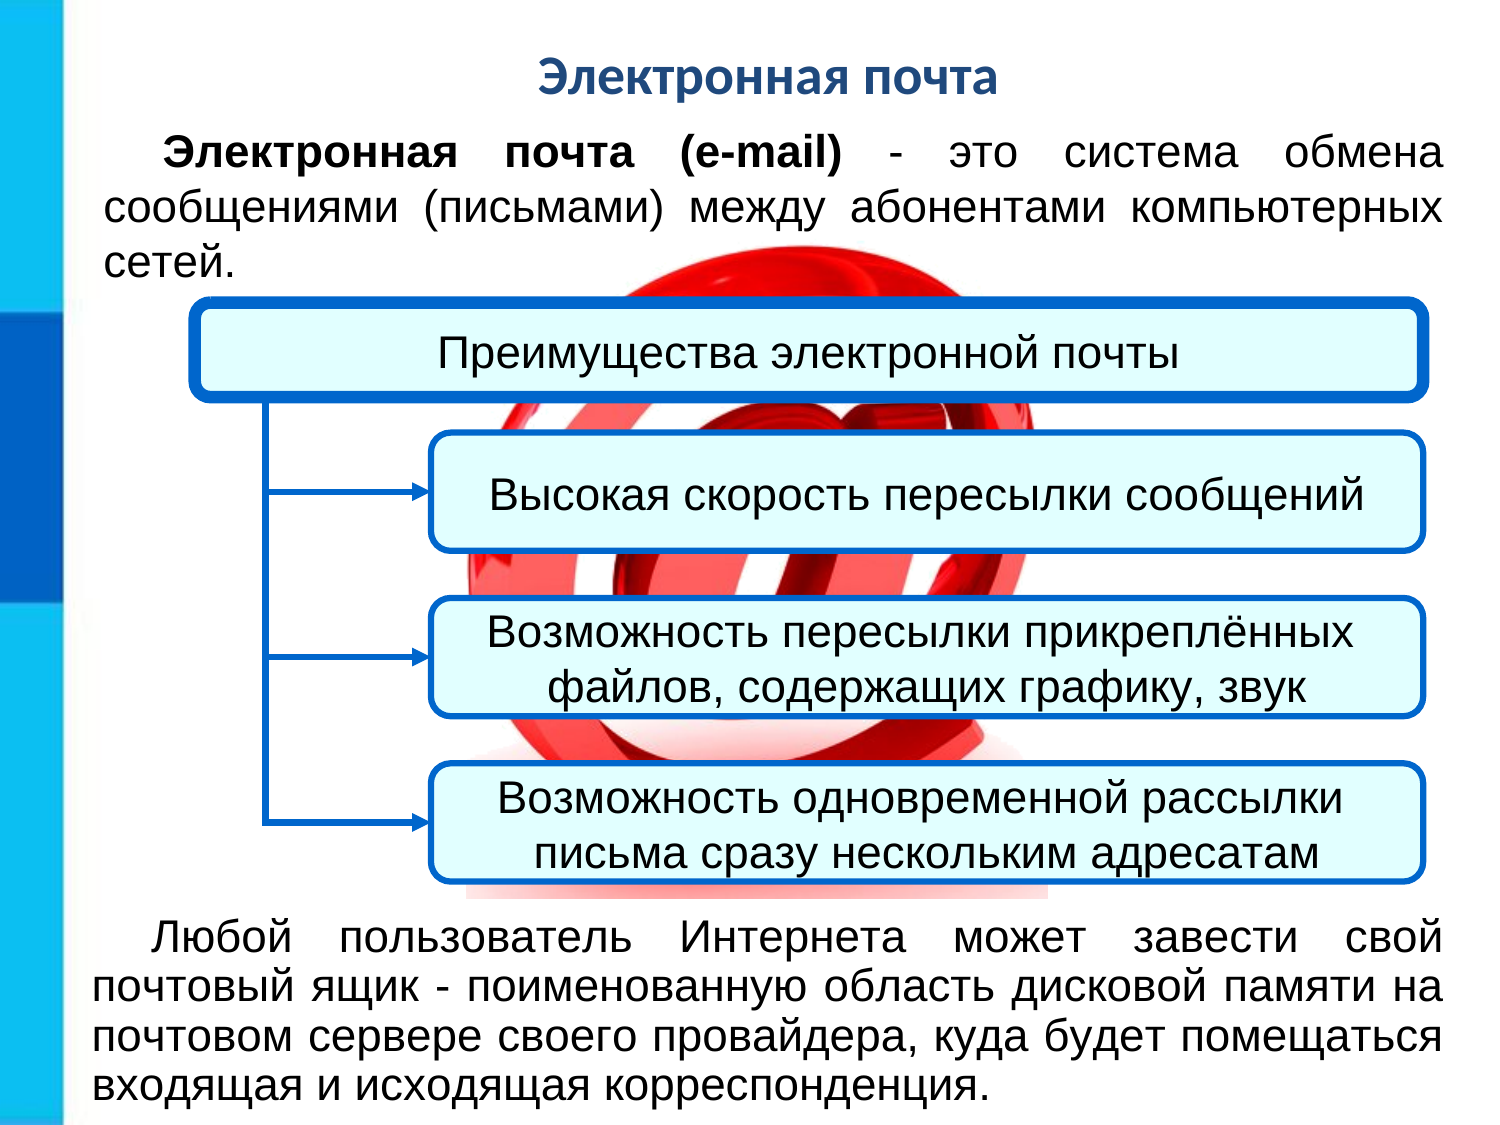

Электронная почта
Электронная почта (e-mail) - это система обмена сообщениями (письмами) между абонентами компьютерных сетей.
Преимущества электронной почты
Высокая скорость пересылки сообщений
Возможность пересылки прикреплённых
файлов, содержащих графику, звук
Возможность одновременной рассылки
письма сразу нескольким адресатам
Любой пользователь Интернета может завести свой почтовый ящик - поименованную область дисковой памяти на почтовом сервере своего провайдера, куда будет помещаться входящая и исходящая корреспонденция.